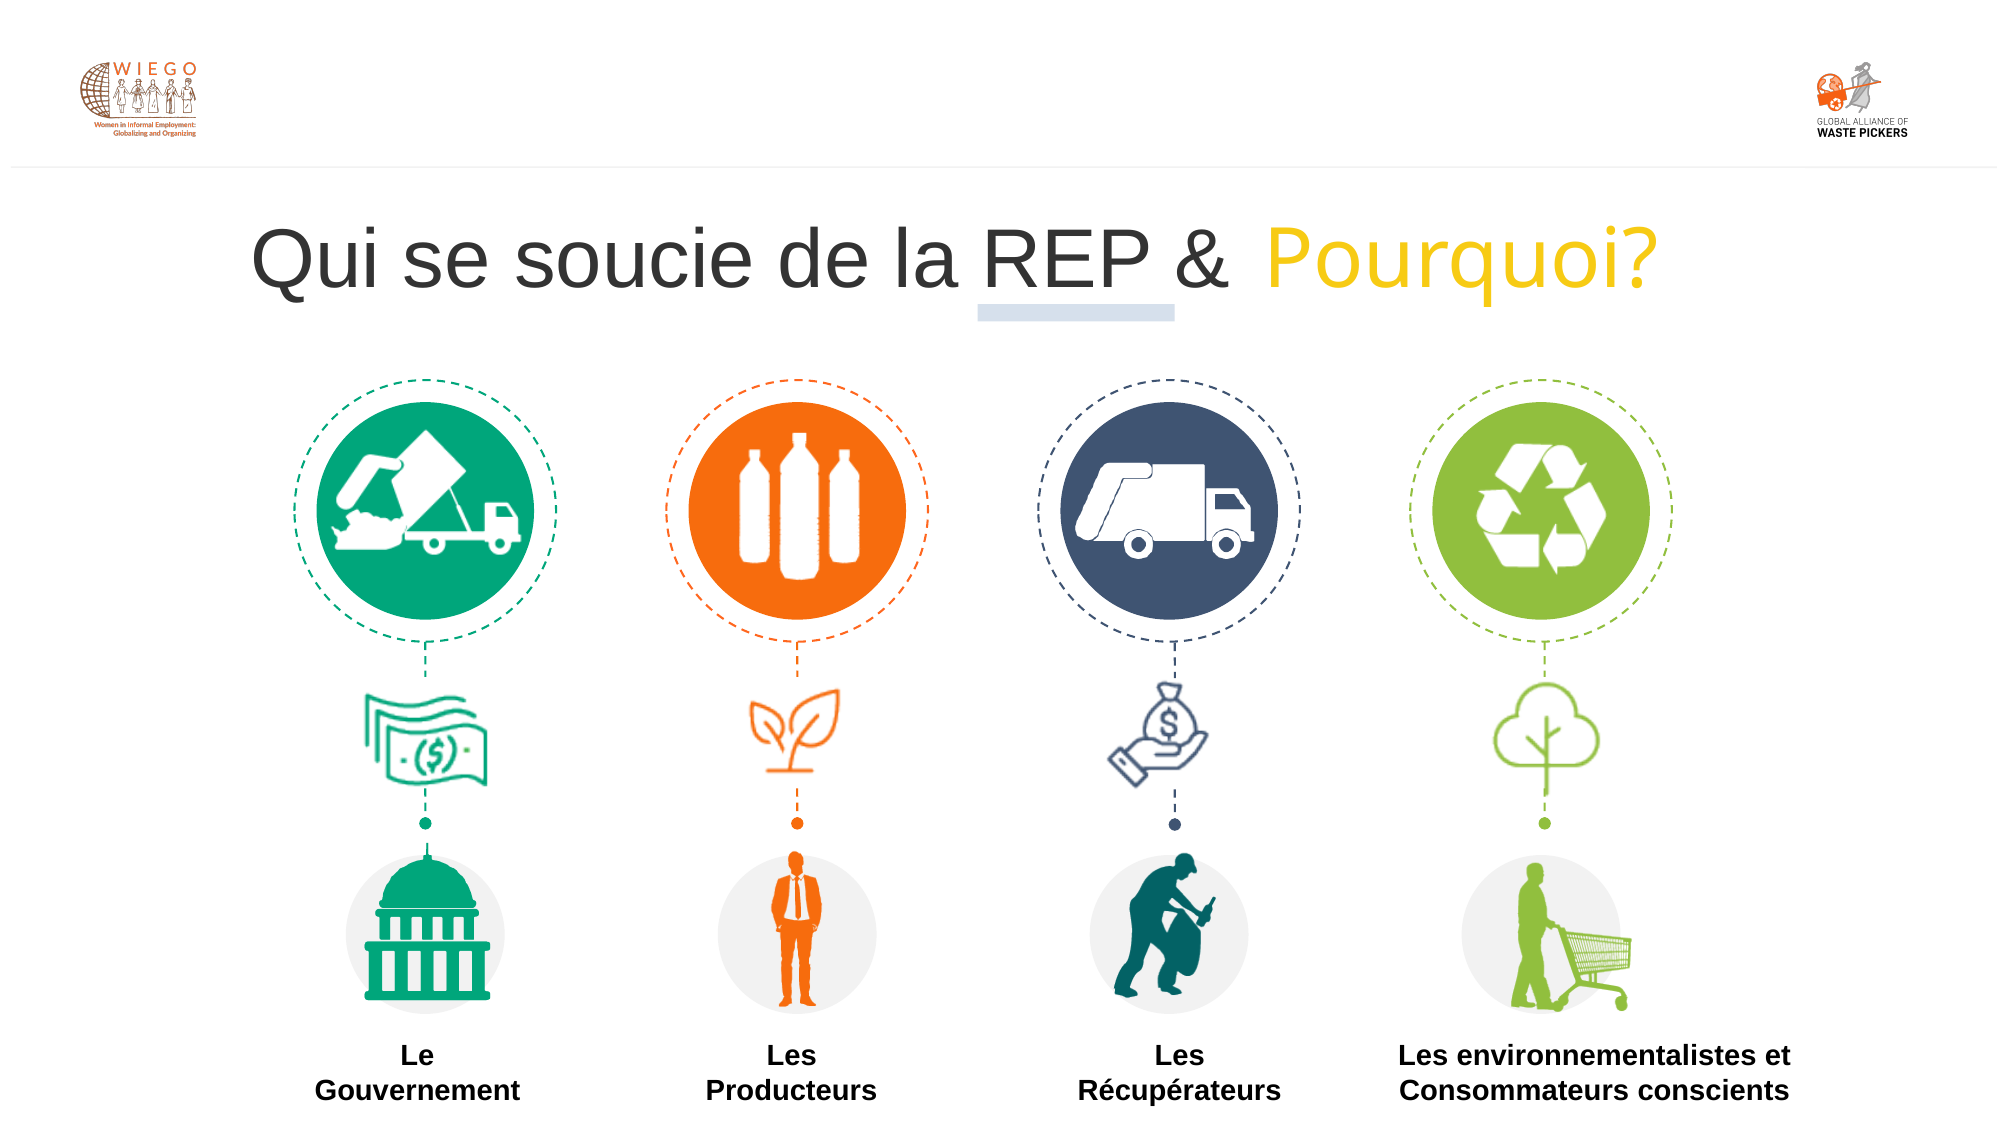

Qui se soucie de la REP &
Pourquoi?
Le Gouvernement
Les Producteurs
Les Récupérateurs
Les environnementalistes et
Consommateurs conscients